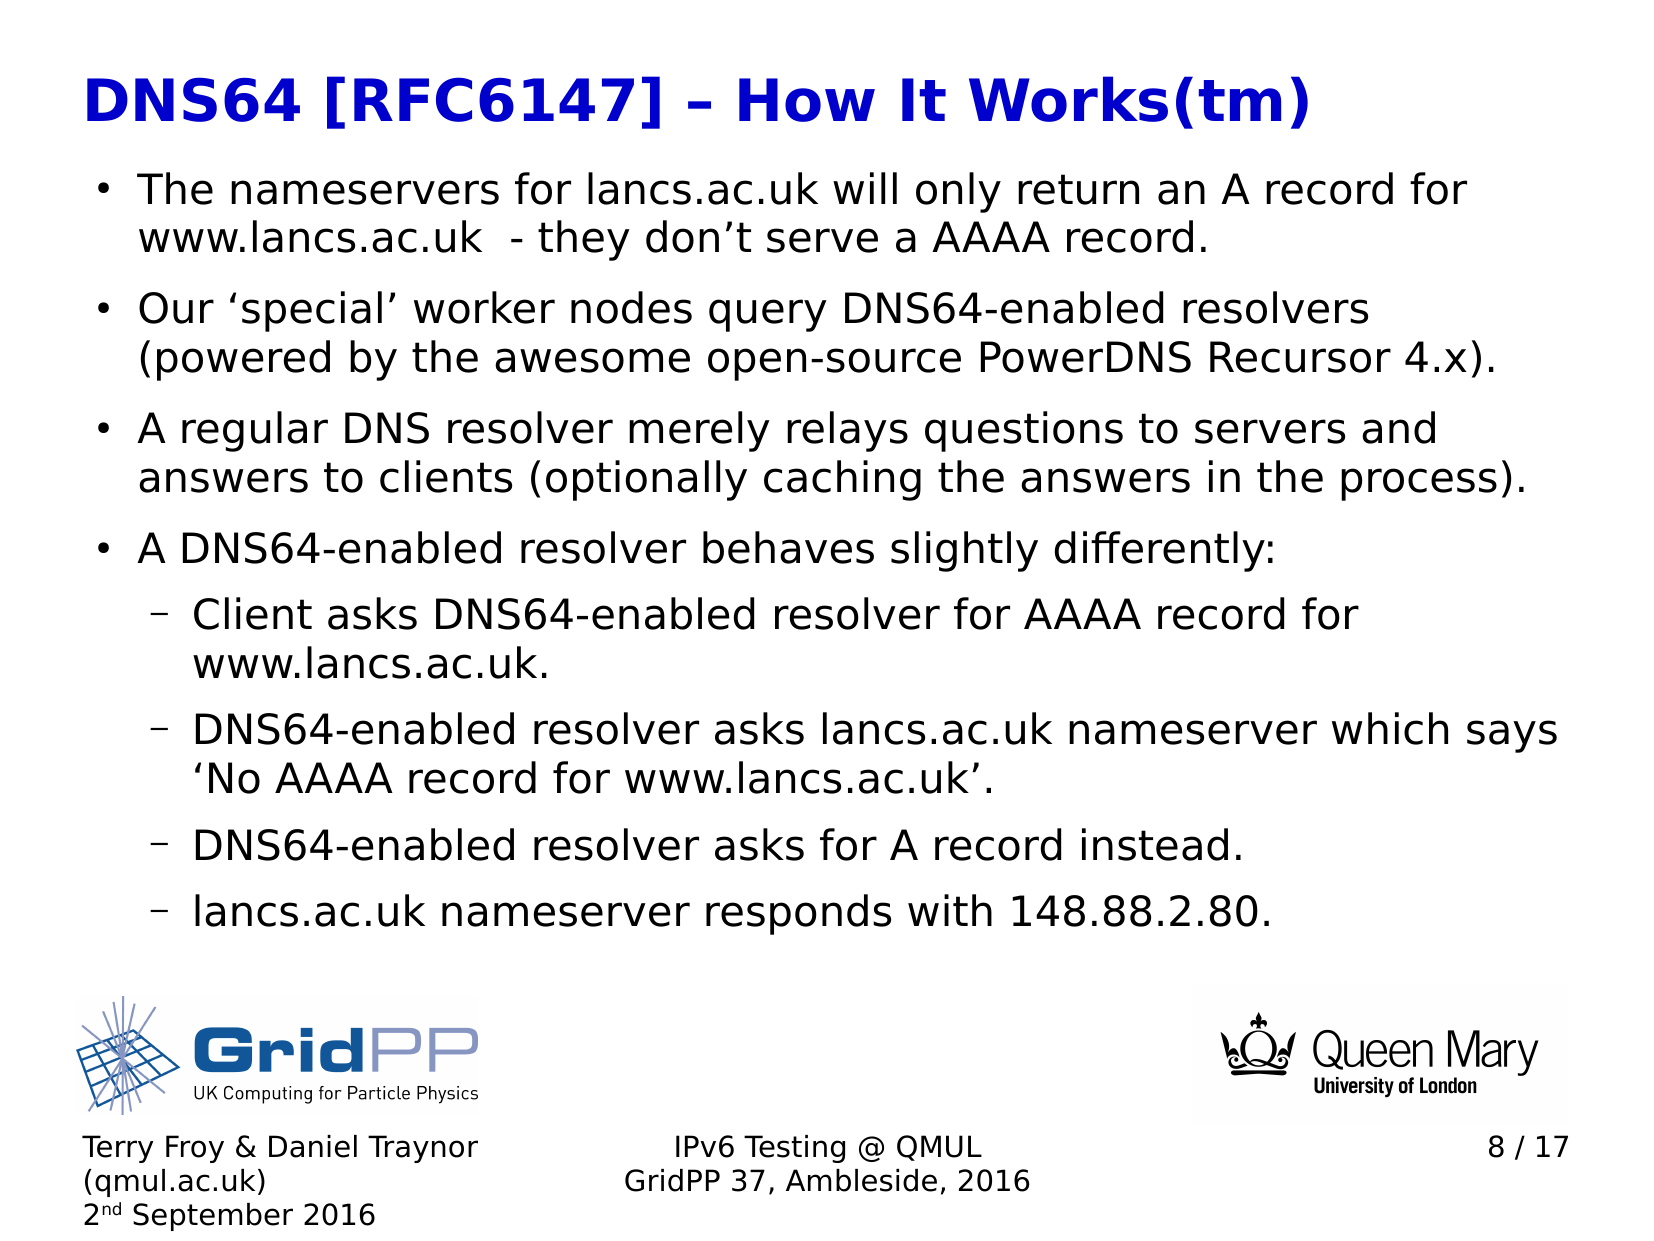

# DNS64 [RFC6147] – How It Works(tm)
The nameservers for lancs.ac.uk will only return an A record for www.lancs.ac.uk - they don’t serve a AAAA record.
Our ‘special’ worker nodes query DNS64-enabled resolvers (powered by the awesome open-source PowerDNS Recursor 4.x).
A regular DNS resolver merely relays questions to servers and answers to clients (optionally caching the answers in the process).
A DNS64-enabled resolver behaves slightly differently:
Client asks DNS64-enabled resolver for AAAA record for www.lancs.ac.uk.
DNS64-enabled resolver asks lancs.ac.uk nameserver which says ‘No AAAA record for www.lancs.ac.uk’.
DNS64-enabled resolver asks for A record instead.
lancs.ac.uk nameserver responds with 148.88.2.80.
8